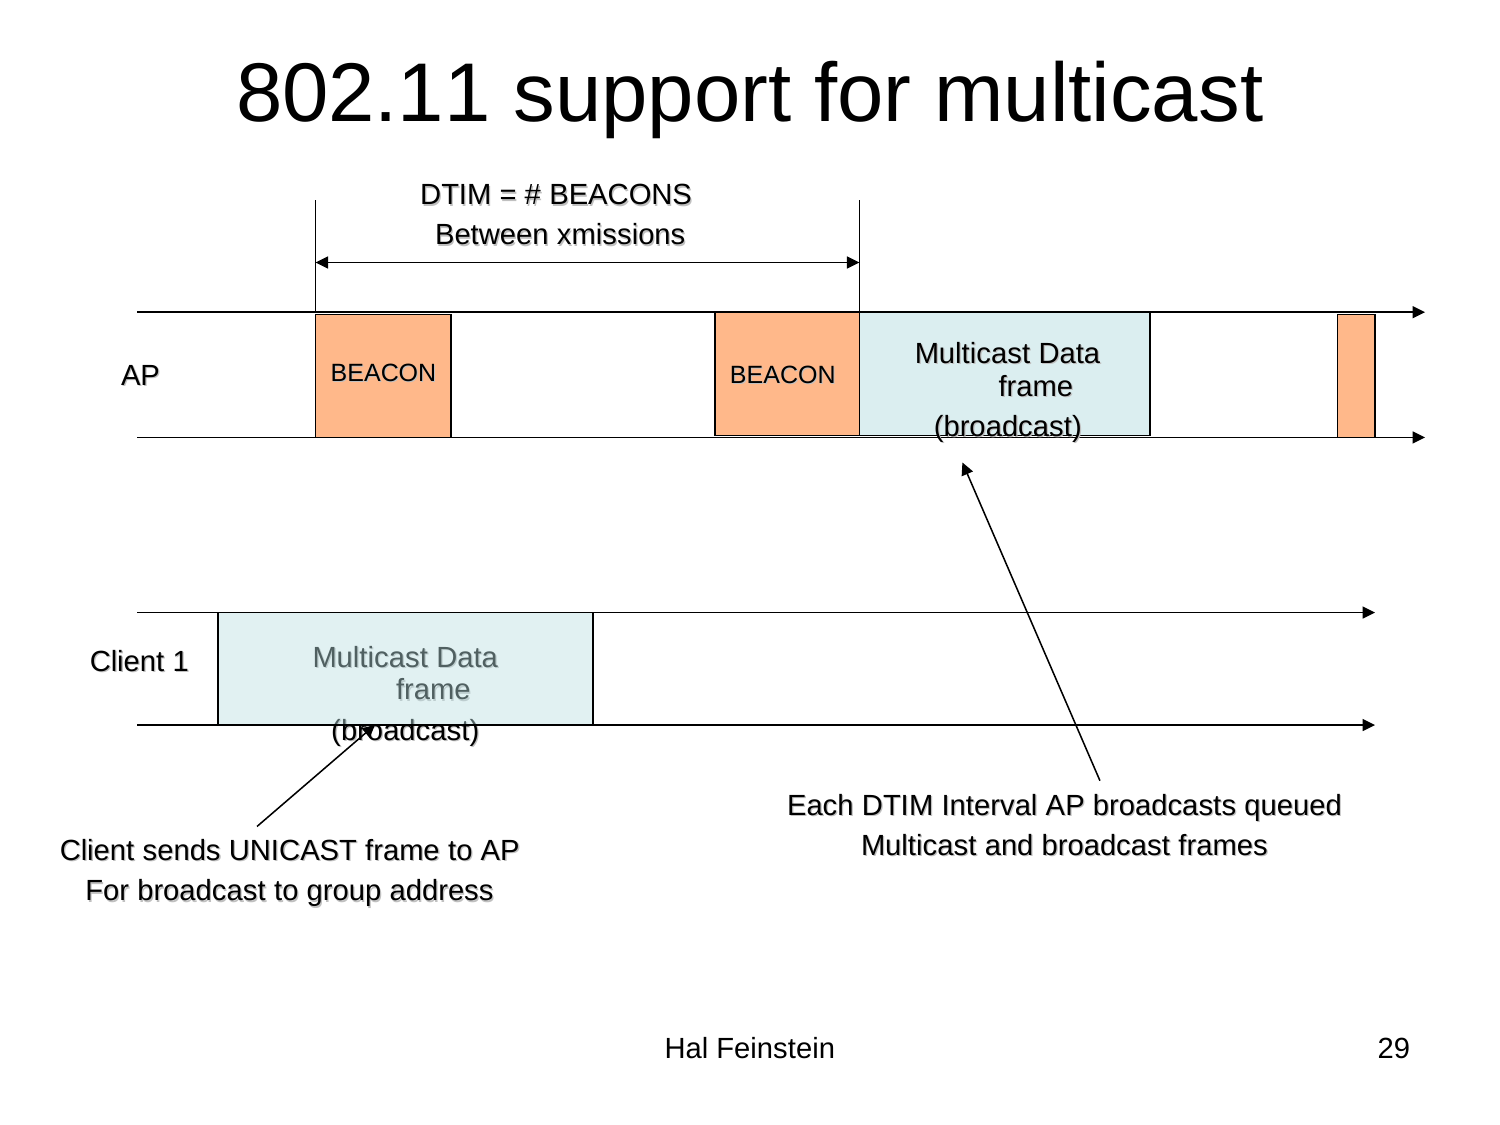

# 802.11 support for multicast
DTIM = # BEACONS
Between xmissions
Multicast Data frame
(broadcast)
AP
BEACON
BEACON
Multicast Data frame
(broadcast)
Client 1
Each DTIM Interval AP broadcasts queued
Multicast and broadcast frames
Client sends UNICAST frame to AP
For broadcast to group address
Hal Feinstein
29